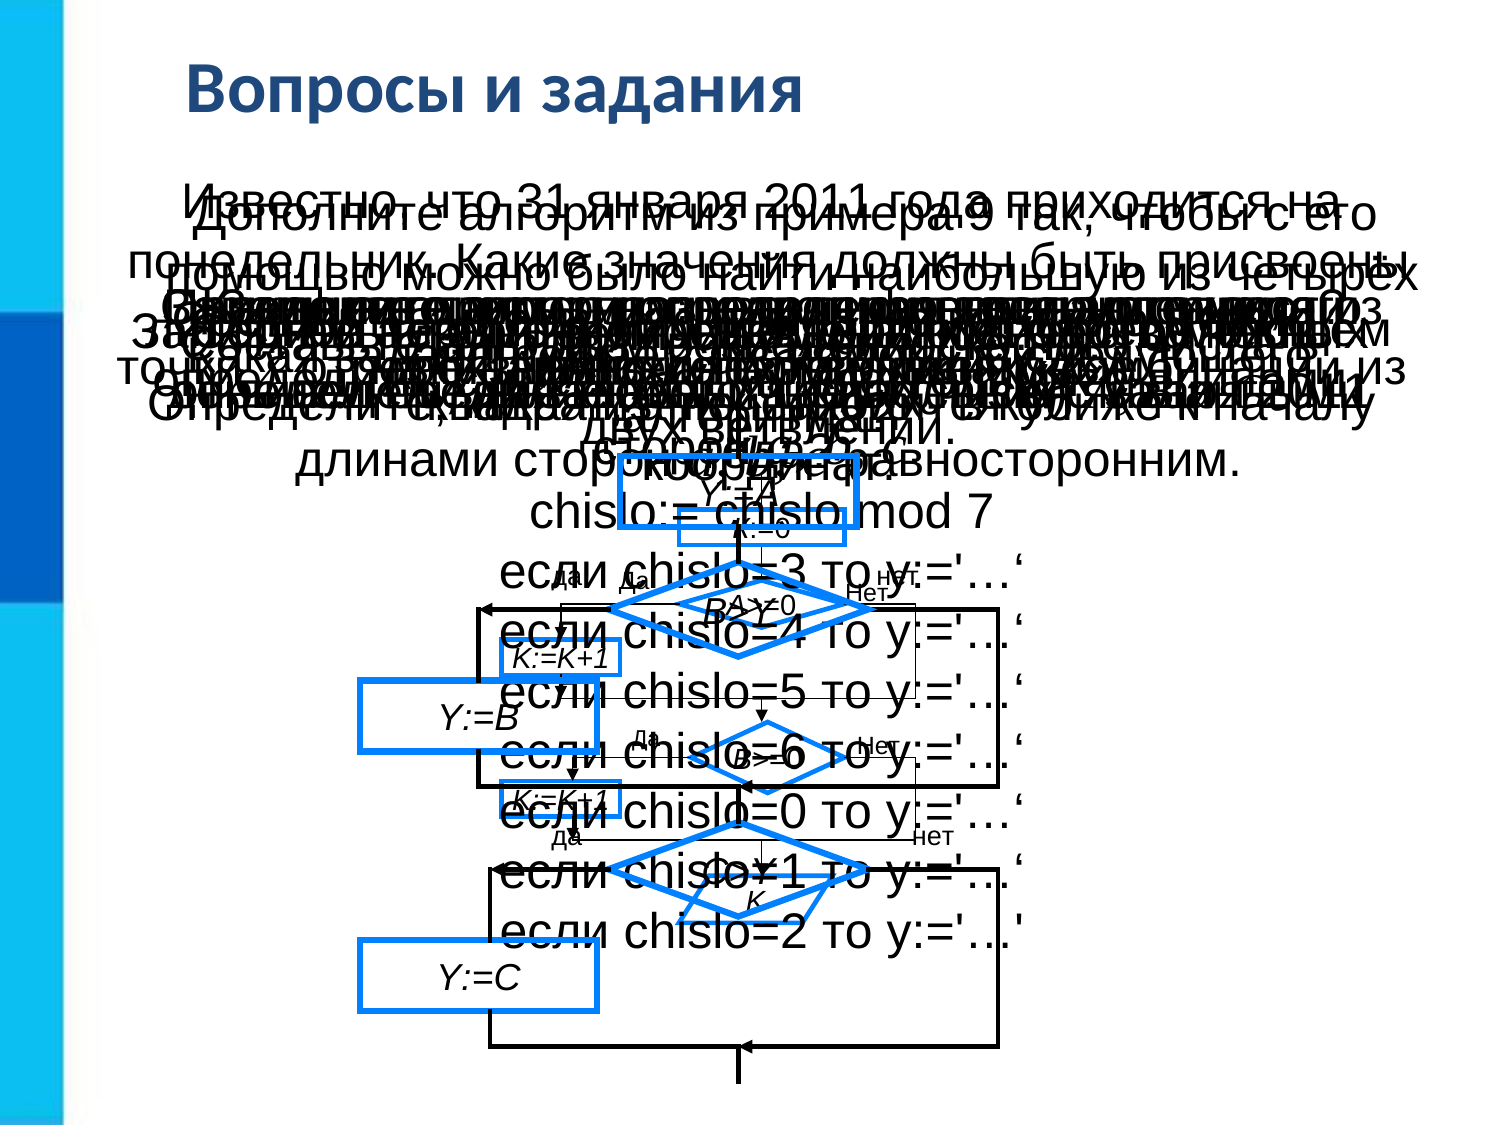

Вопросы и задания
Известно, что 31 января 2011 года приходится на
 понедельник. Какие значения должны быть присвоены
 литерной переменной y в алгоритме, определяющем
 день недели для любого числа (chislo) января 2011
 года?
chislo:= chislo mod 7
если chislo=3 то у:='…‘
если chislo=4 то у:='…‘
если chislo=5 то у:='…‘
если chislo=6 то у:='…‘
если chislo=0 то у:='…‘
если chislo=1 то у:='…‘
если chislo=2 то у:='…'
Дополните алгоритм из примера 9 так, чтобы с его
 помощью можно было найти наибольшую из четырёх
 величин A, B, C и D.
Запишите алгоритм правописания приставок,
 начинающихся с буквы «з» («с»).
Запишите алгоритм определения принадлежности
точки Х отрезку [А; В] с использованием комбинации из
 двух ветвлений.
Определите, есть ли среди цифр заданного целого
 трёхзначного числа одинаковые
Какие алгоритмы называют разветвляющимися?
Приведите пример разветвляющегося алгоритма из
 повседневной жизни.
Составьте алгоритм, с помощью которого можно
определить, существует ли треугольник с длинами
 сторон a, b, с.
Запишите алгоритм определения количества чётных
 чисел среди заданных целых чисел А, В и С.
Составьте алгоритм, с помощью которого можно
 определить, является ли треугольник с заданными
 длинами сторон a, b, с равносторонним.
Составьте алгоритм возведения чётного числа в
 квадрат, а нечётного - в куб.
Даны две точки на плоскости.
Определите, какая из них находится ближе к началу
 координат.
Какая задача решается с помощью следующего
 алгоритма?
Y:=A
да
нет
B>Y
Y:=B
да
нет
C>Y
Y:=C
К:=0
А>=0
K:=K+1
B>=0
K:=K+1
K
Да
Нет
Да
Нет